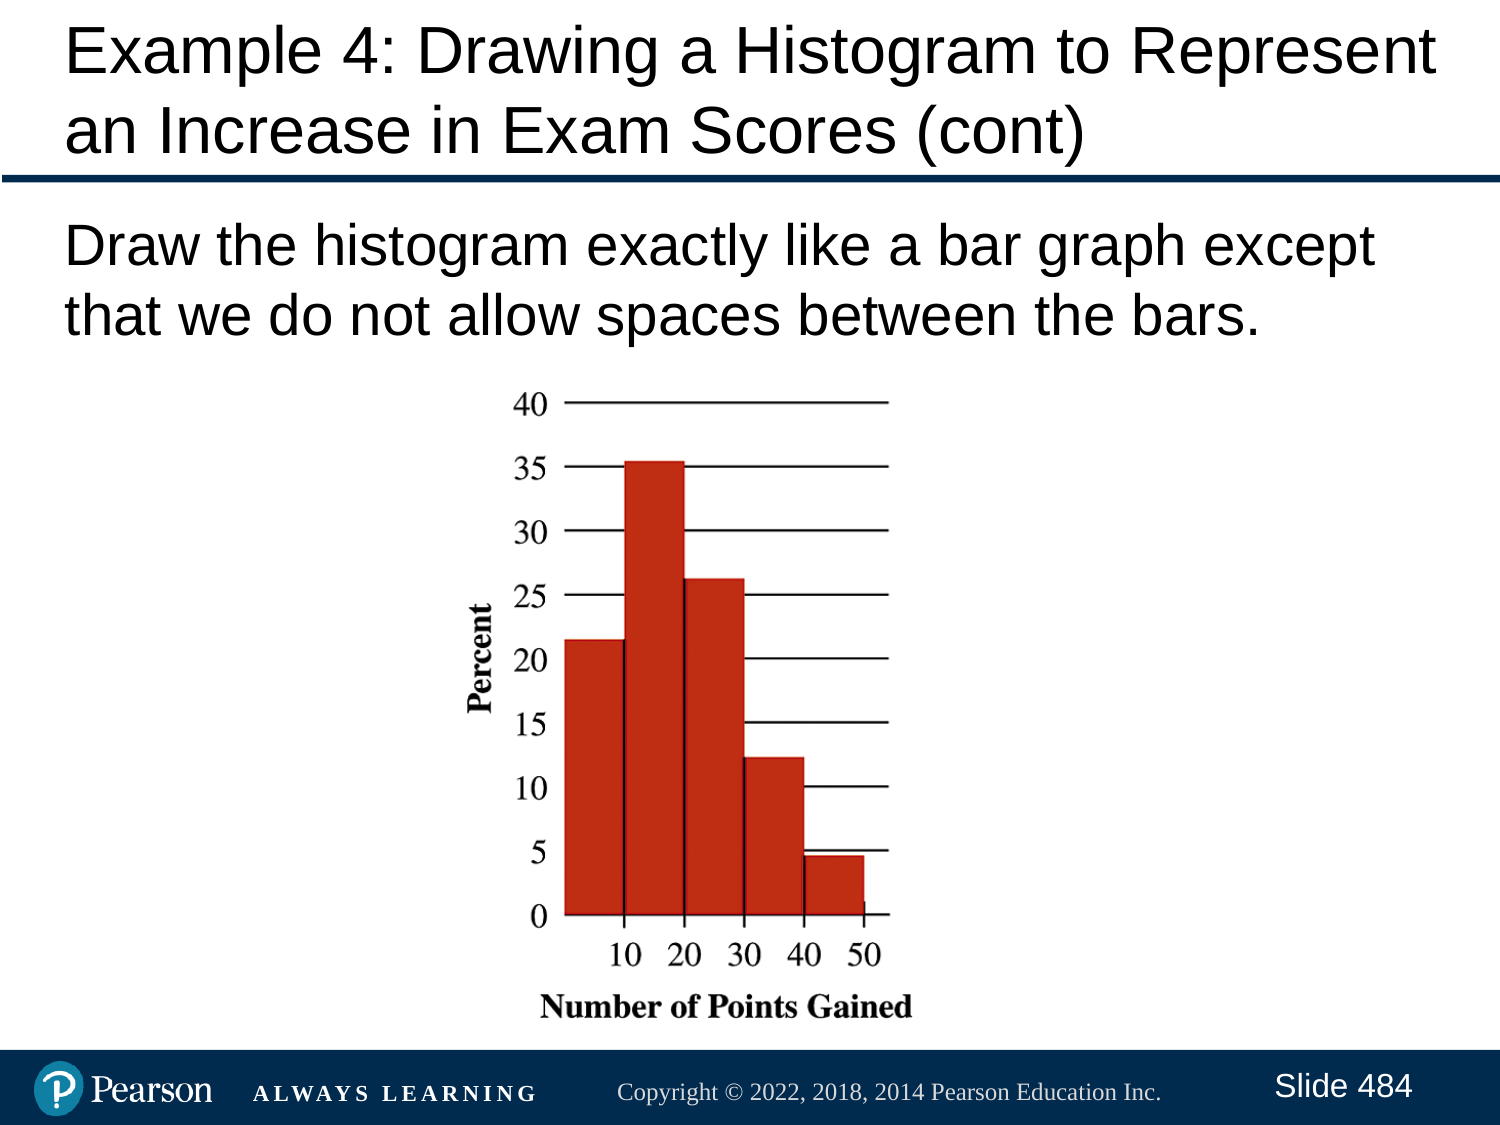

# Example 4: Drawing a Histogram to Represent an Increase in Exam Scores (cont)
Draw the histogram exactly like a bar graph except that we do not allow spaces between the bars.